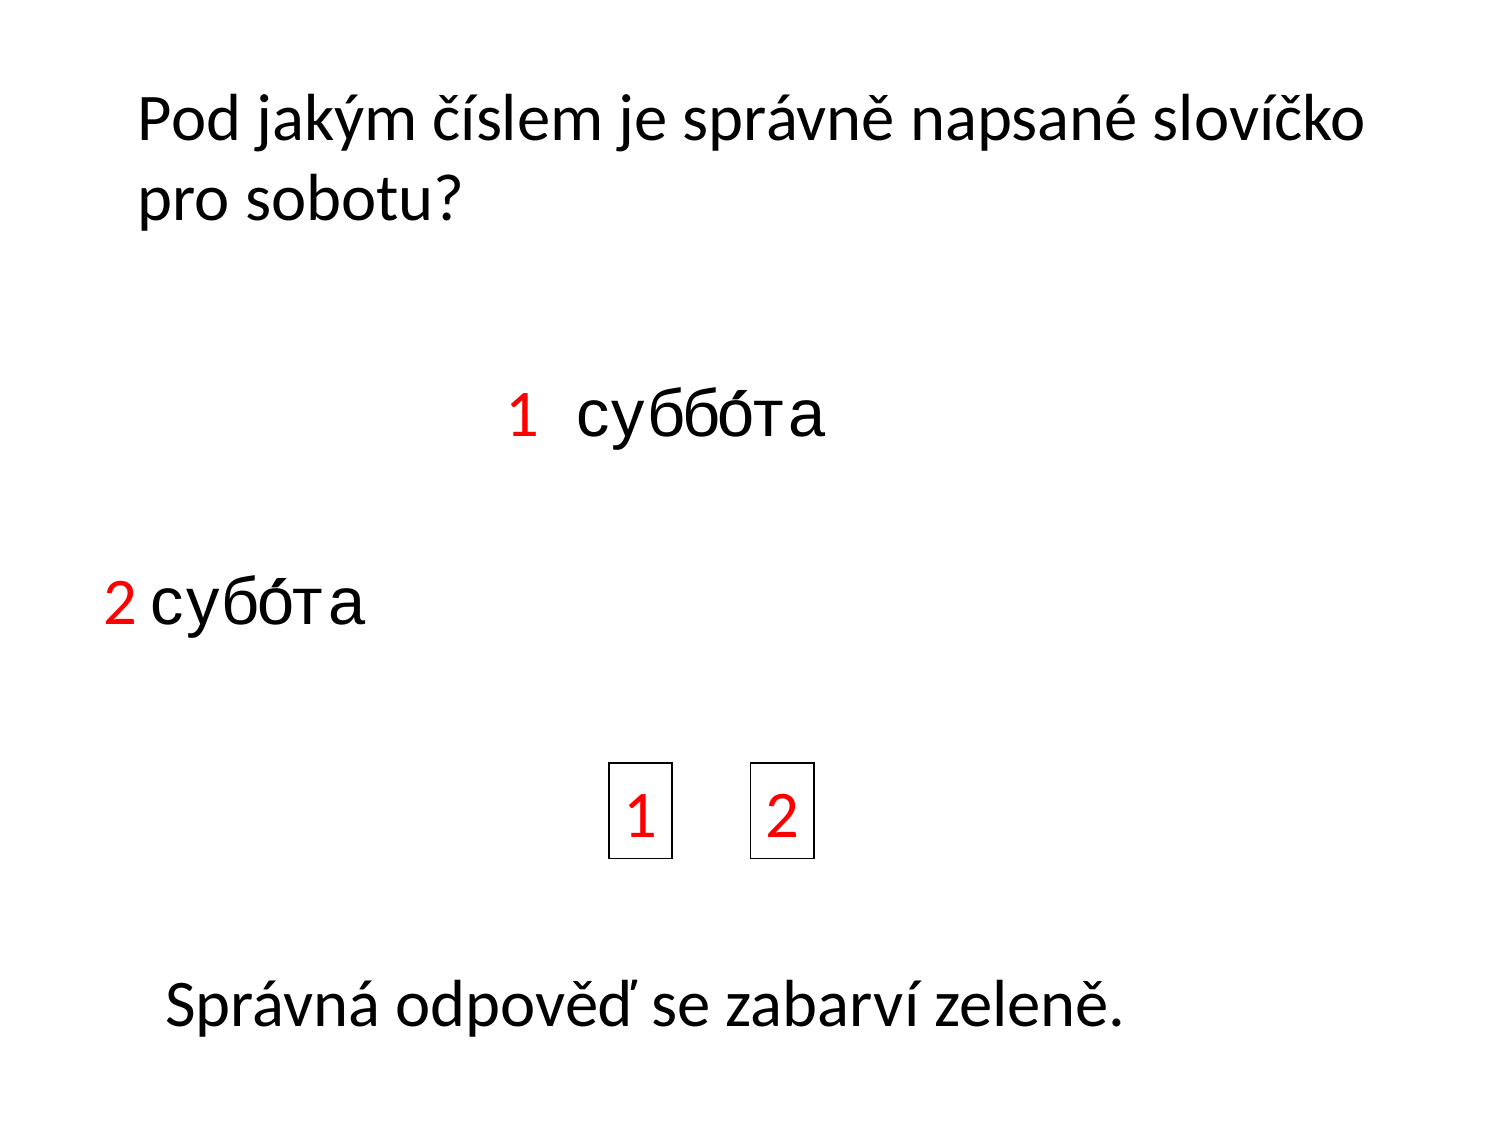

Pod jakým číslem je správně napsané slovíčko
pro sobotu?
1
с
у
б
б
о
т
а
´
2
с
у
б
о
´
т
а
1
2
Správná odpověď se zabarví zeleně.